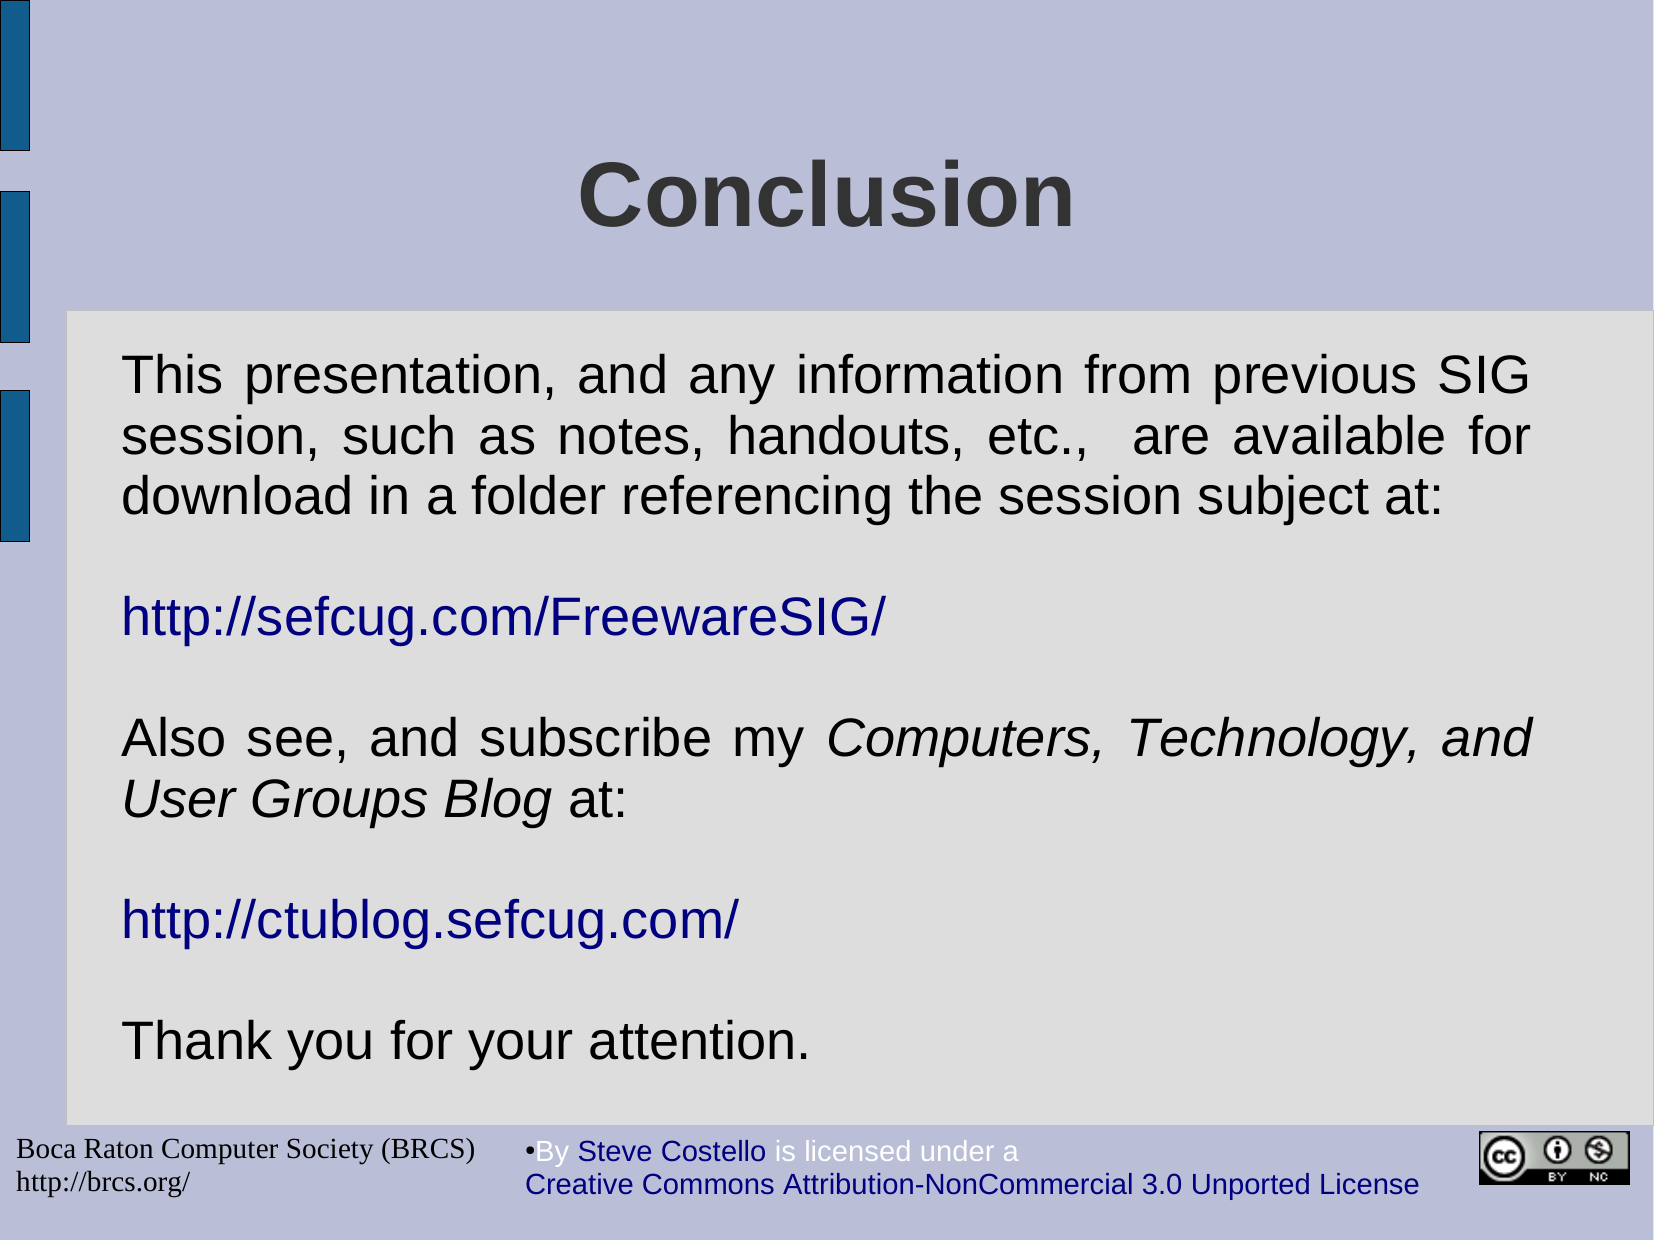

# Conclusion
This presentation, and any information from previous SIG session, such as notes, handouts, etc., are available for download in a folder referencing the session subject at:
http://sefcug.com/FreewareSIG/
Also see, and subscribe my Computers, Technology, and User Groups Blog at:
http://ctublog.sefcug.com/
Thank you for your attention.